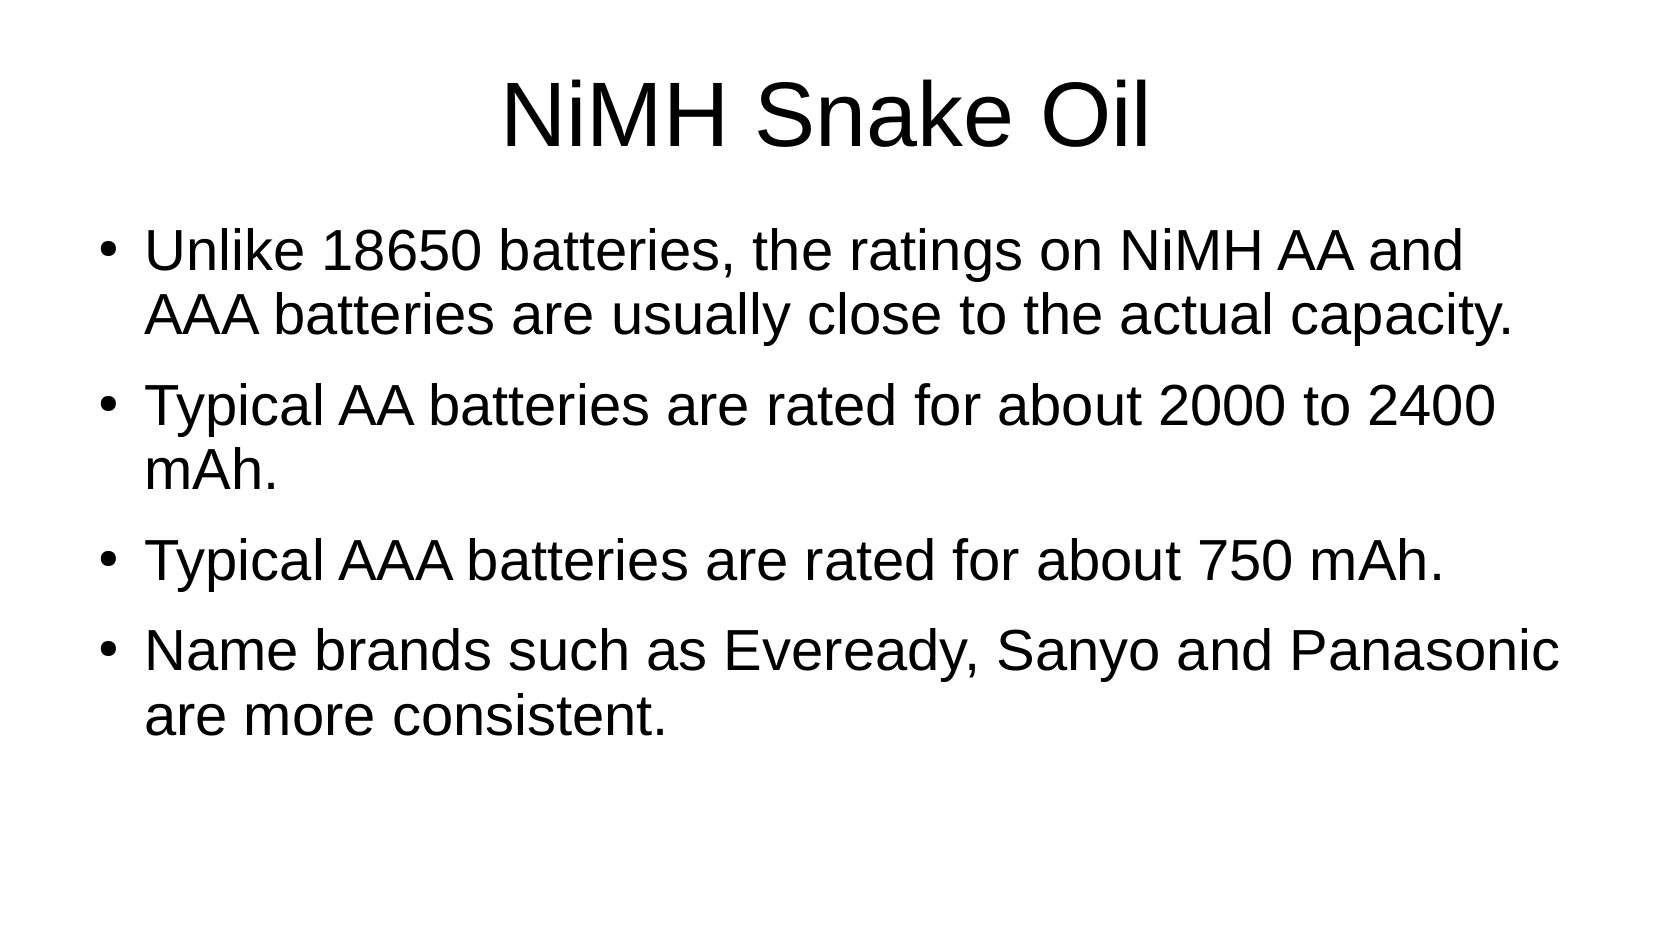

# NiMH Snake Oil
Unlike 18650 batteries, the ratings on NiMH AA and AAA batteries are usually close to the actual capacity.
Typical AA batteries are rated for about 2000 to 2400 mAh.
Typical AAA batteries are rated for about 750 mAh.
Name brands such as Eveready, Sanyo and Panasonic are more consistent.